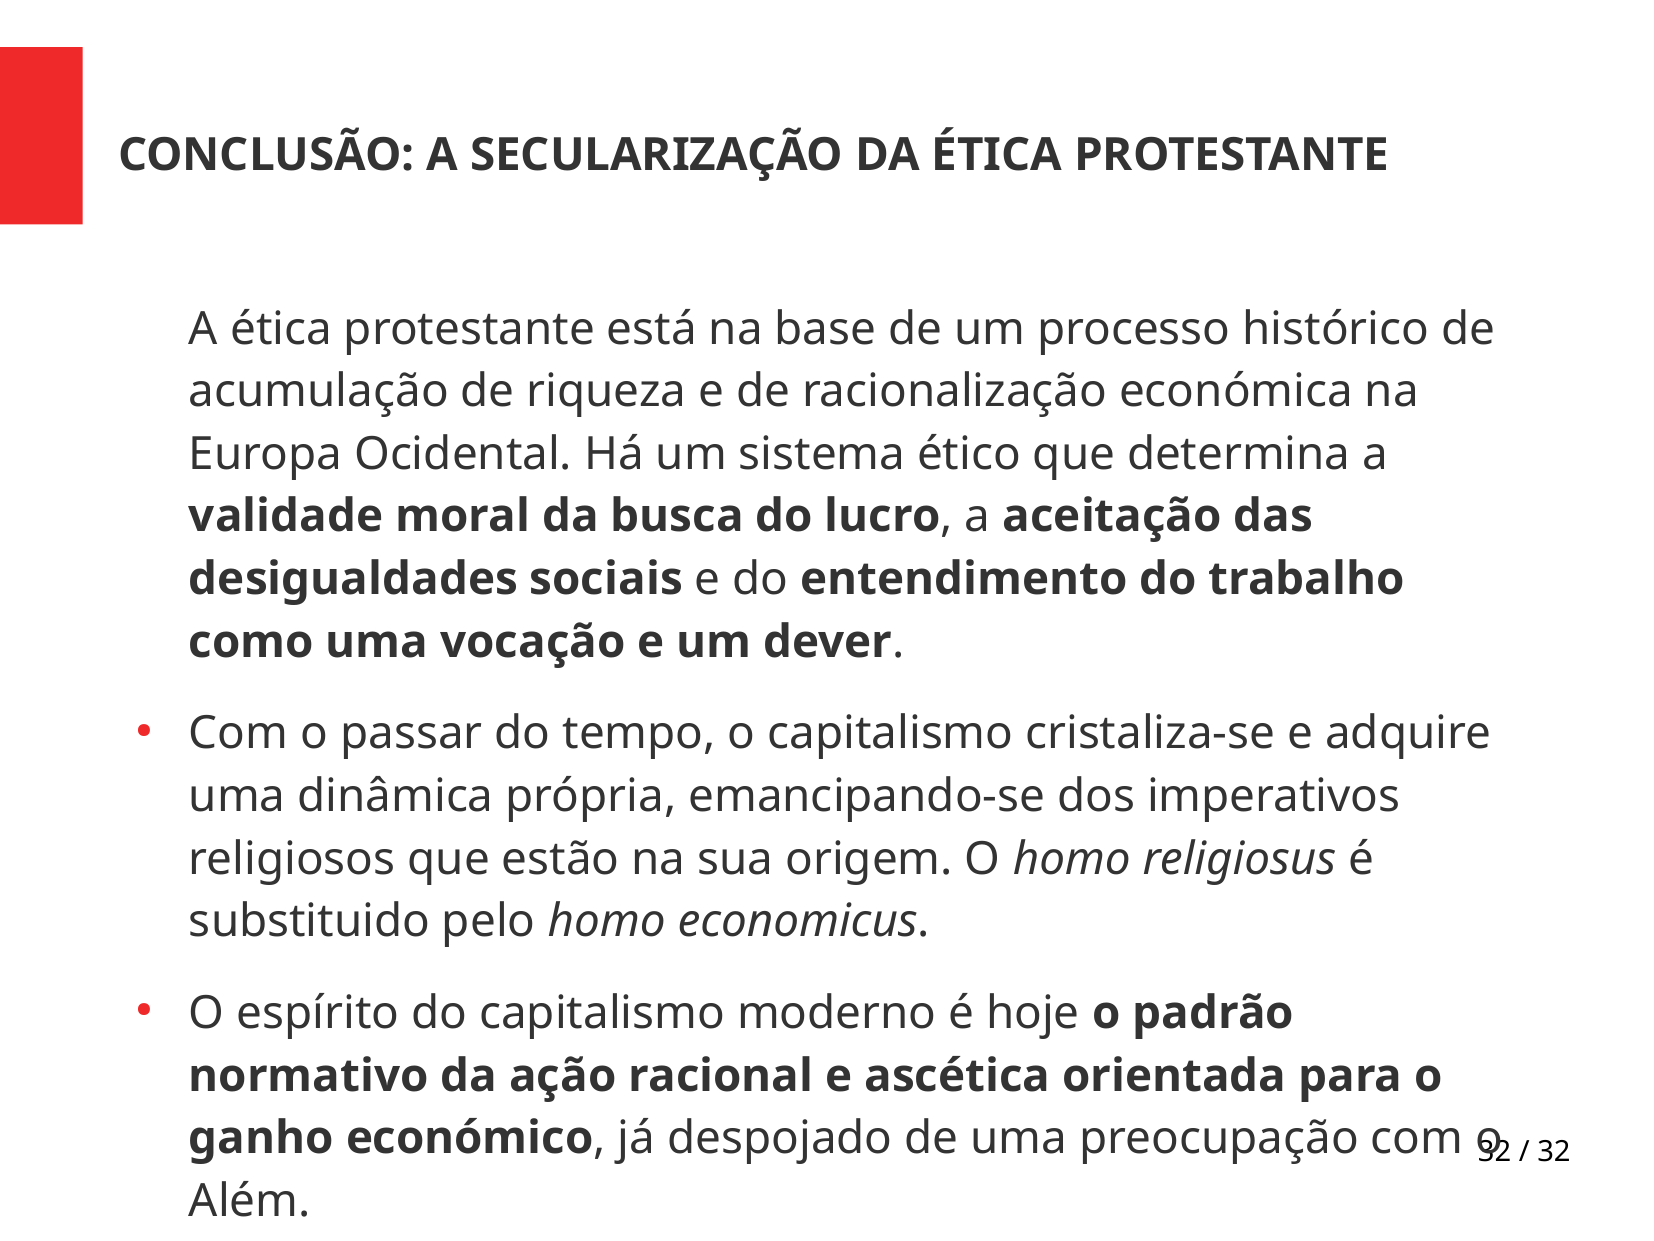

# CONCLUSÃO: A SECULARIZAÇÃO DA ÉTICA PROTESTANTE
A ética protestante está na base de um processo histórico de acumulação de riqueza e de racionalização económica na Europa Ocidental. Há um sistema ético que determina a validade moral da busca do lucro, a aceitação das desigualdades sociais e do entendimento do trabalho como uma vocação e um dever.
Com o passar do tempo, o capitalismo cristaliza-se e adquire uma dinâmica própria, emancipando-se dos imperativos religiosos que estão na sua origem. O homo religiosus é substituido pelo homo economicus.
O espírito do capitalismo moderno é hoje o padrão normativo da ação racional e ascética orientada para o ganho económico, já despojado de uma preocupação com o Além.
32